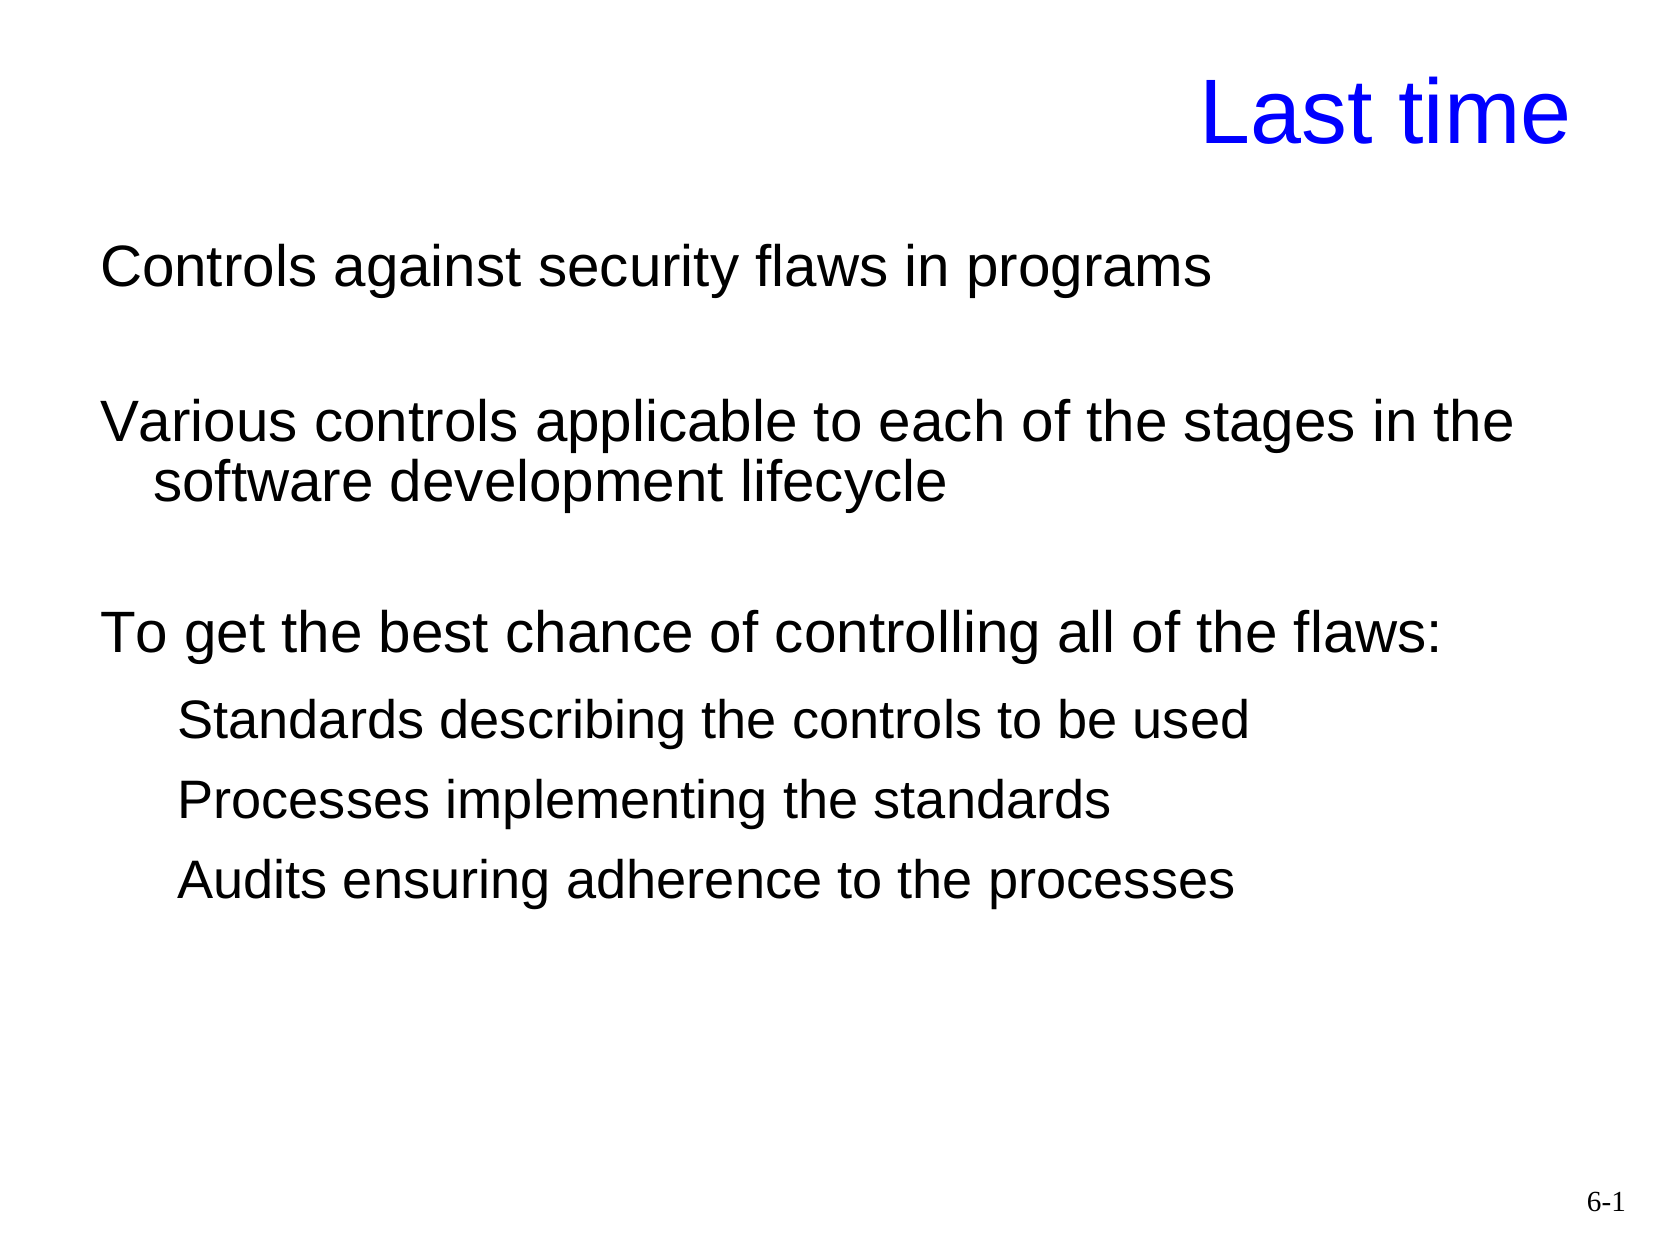

# Last time
Controls against security flaws in programs
Various controls applicable to each of the stages in the software development lifecycle
To get the best chance of controlling all of the flaws:
Standards describing the controls to be used
Processes implementing the standards
Audits ensuring adherence to the processes